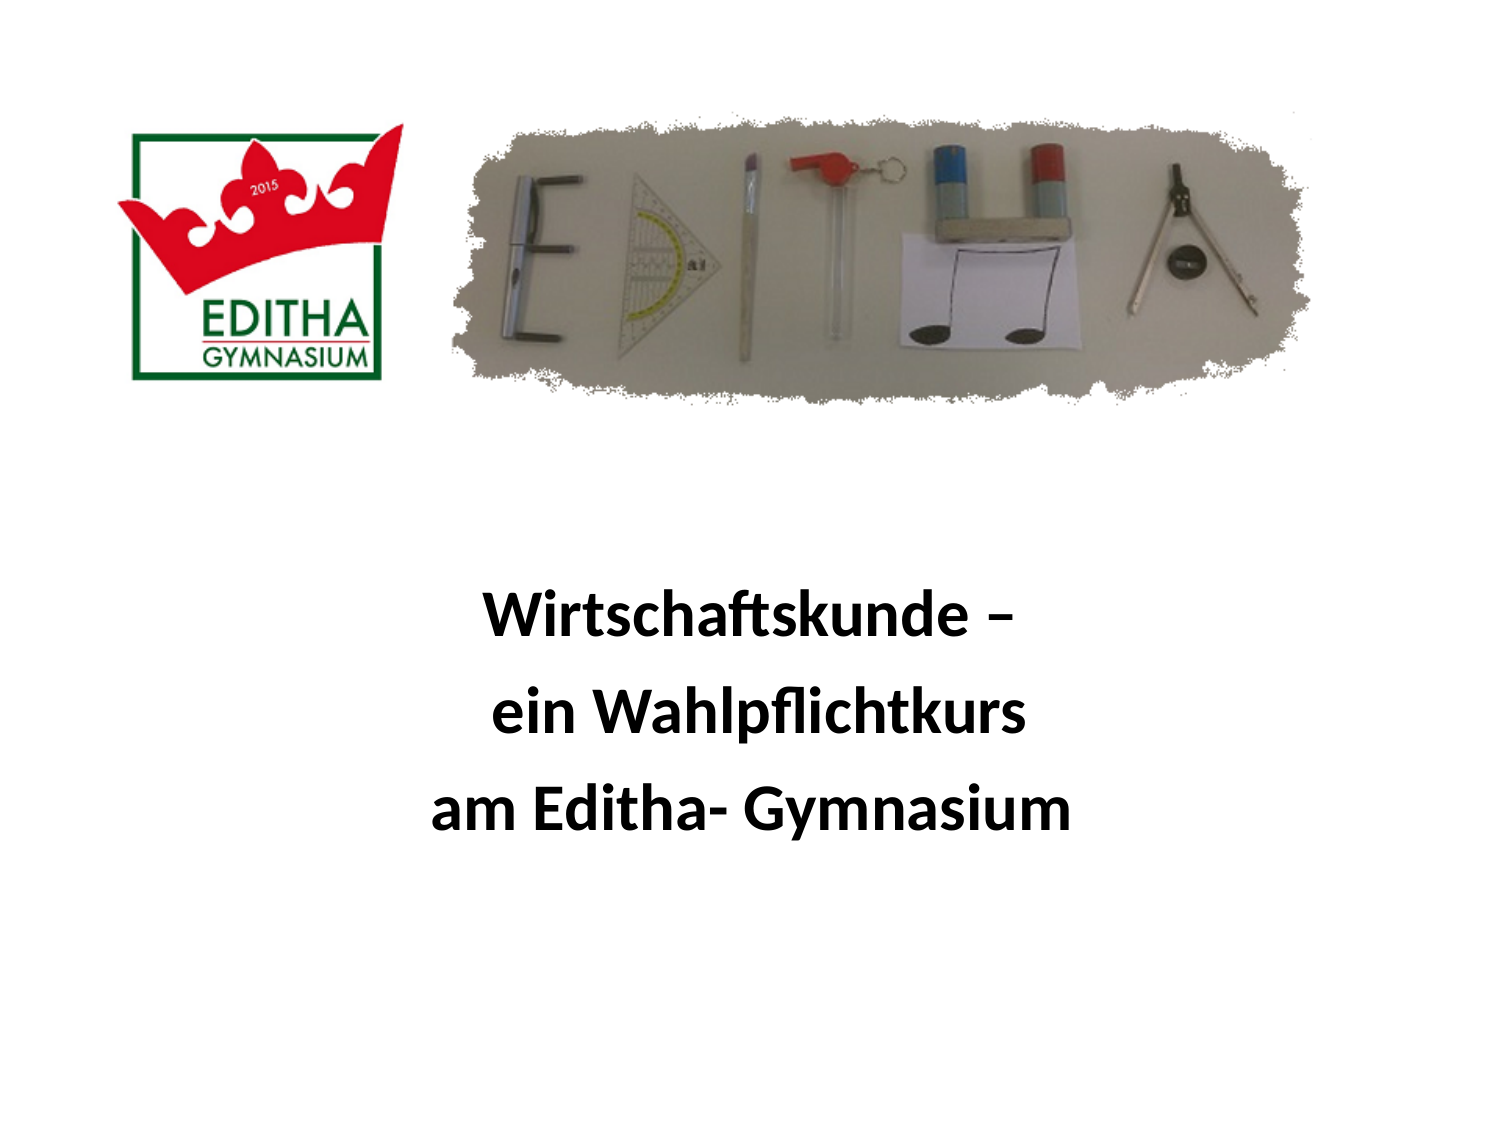

Wirtschaftskunde –
 ein Wahlpflichtkurs
am Editha- Gymnasium